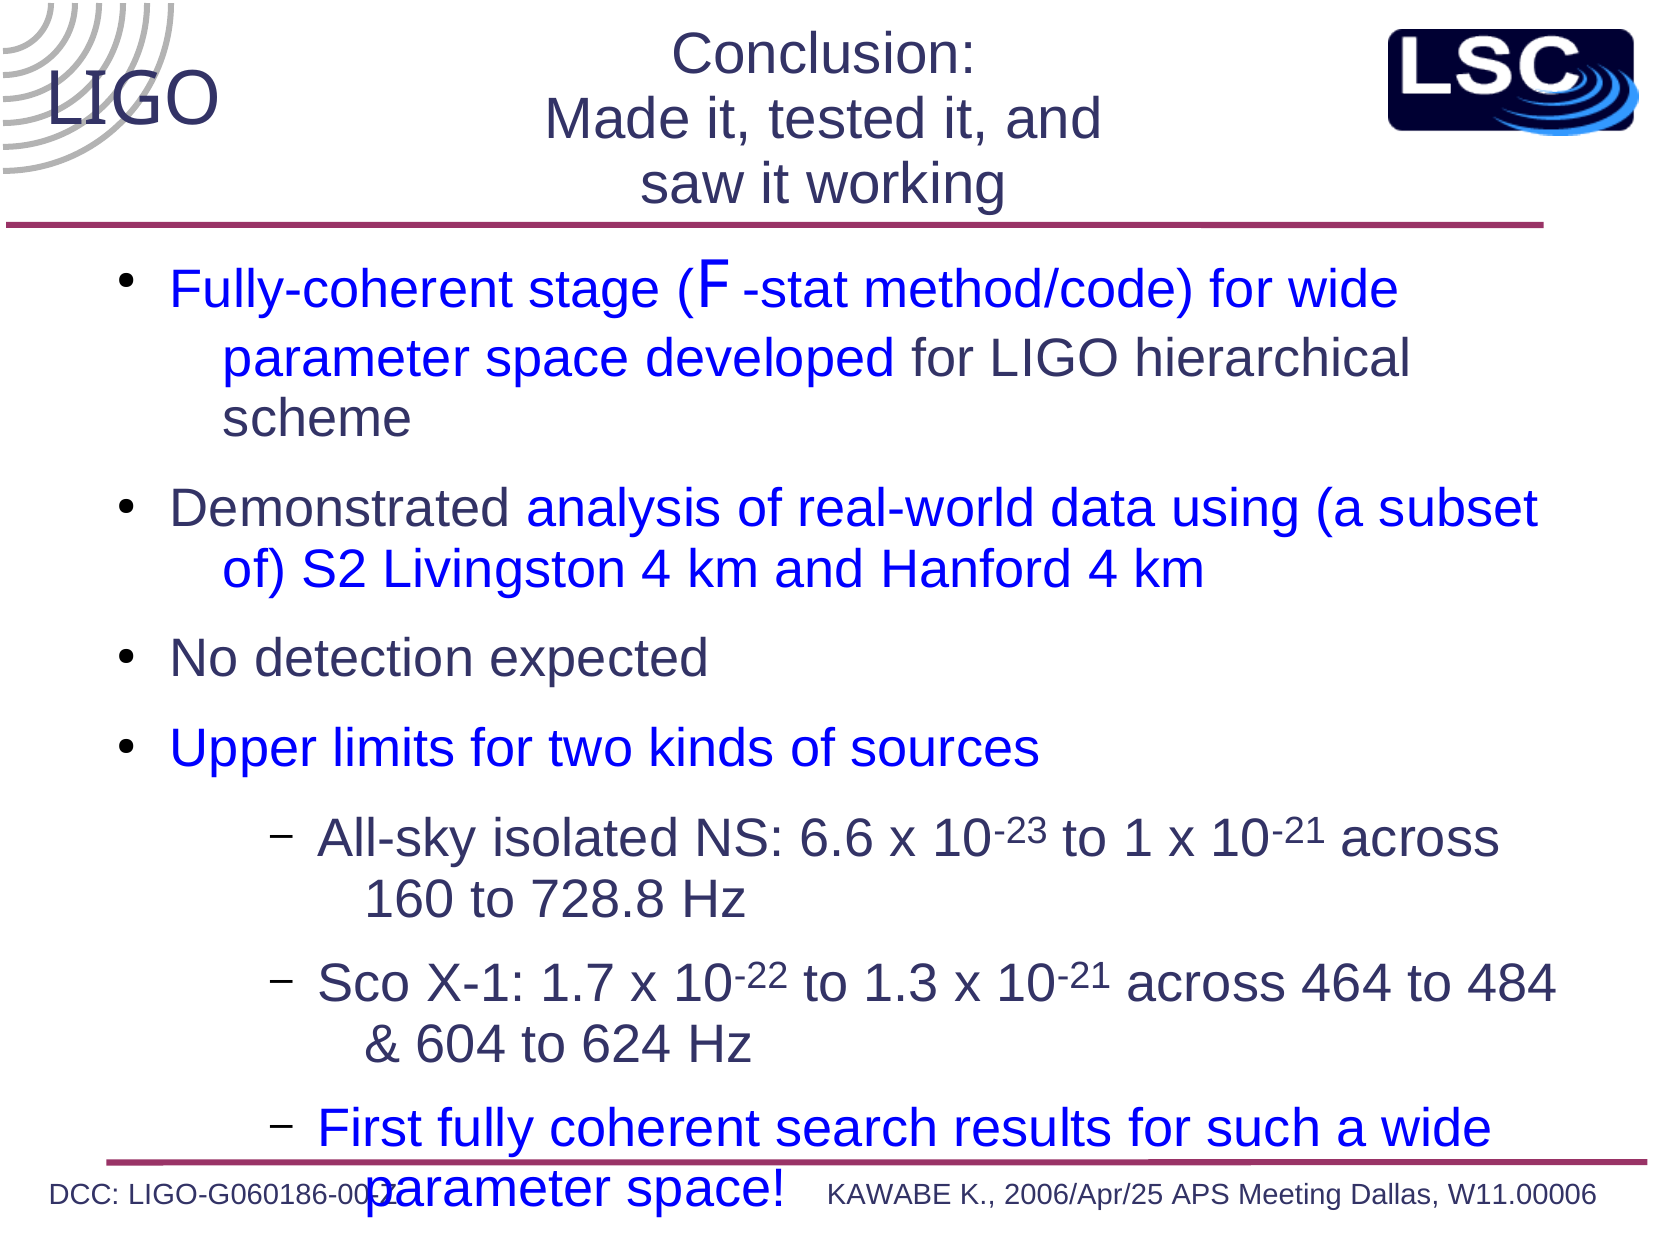

# Conclusion: Made it, tested it, and saw it working
Fully-coherent stage (F -stat method/code) for wide parameter space developed for LIGO hierarchical scheme
Demonstrated analysis of real-world data using (a subset of) S2 Livingston 4 km and Hanford 4 km
No detection expected
Upper limits for two kinds of sources
All-sky isolated NS: 6.6 x 10-23 to 1 x 10-21 across 160 to 728.8 Hz
Sco X-1: 1.7 x 10-22 to 1.3 x 10-21 across 464 to 484 & 604 to 624 Hz
First fully coherent search results for such a wide parameter space!